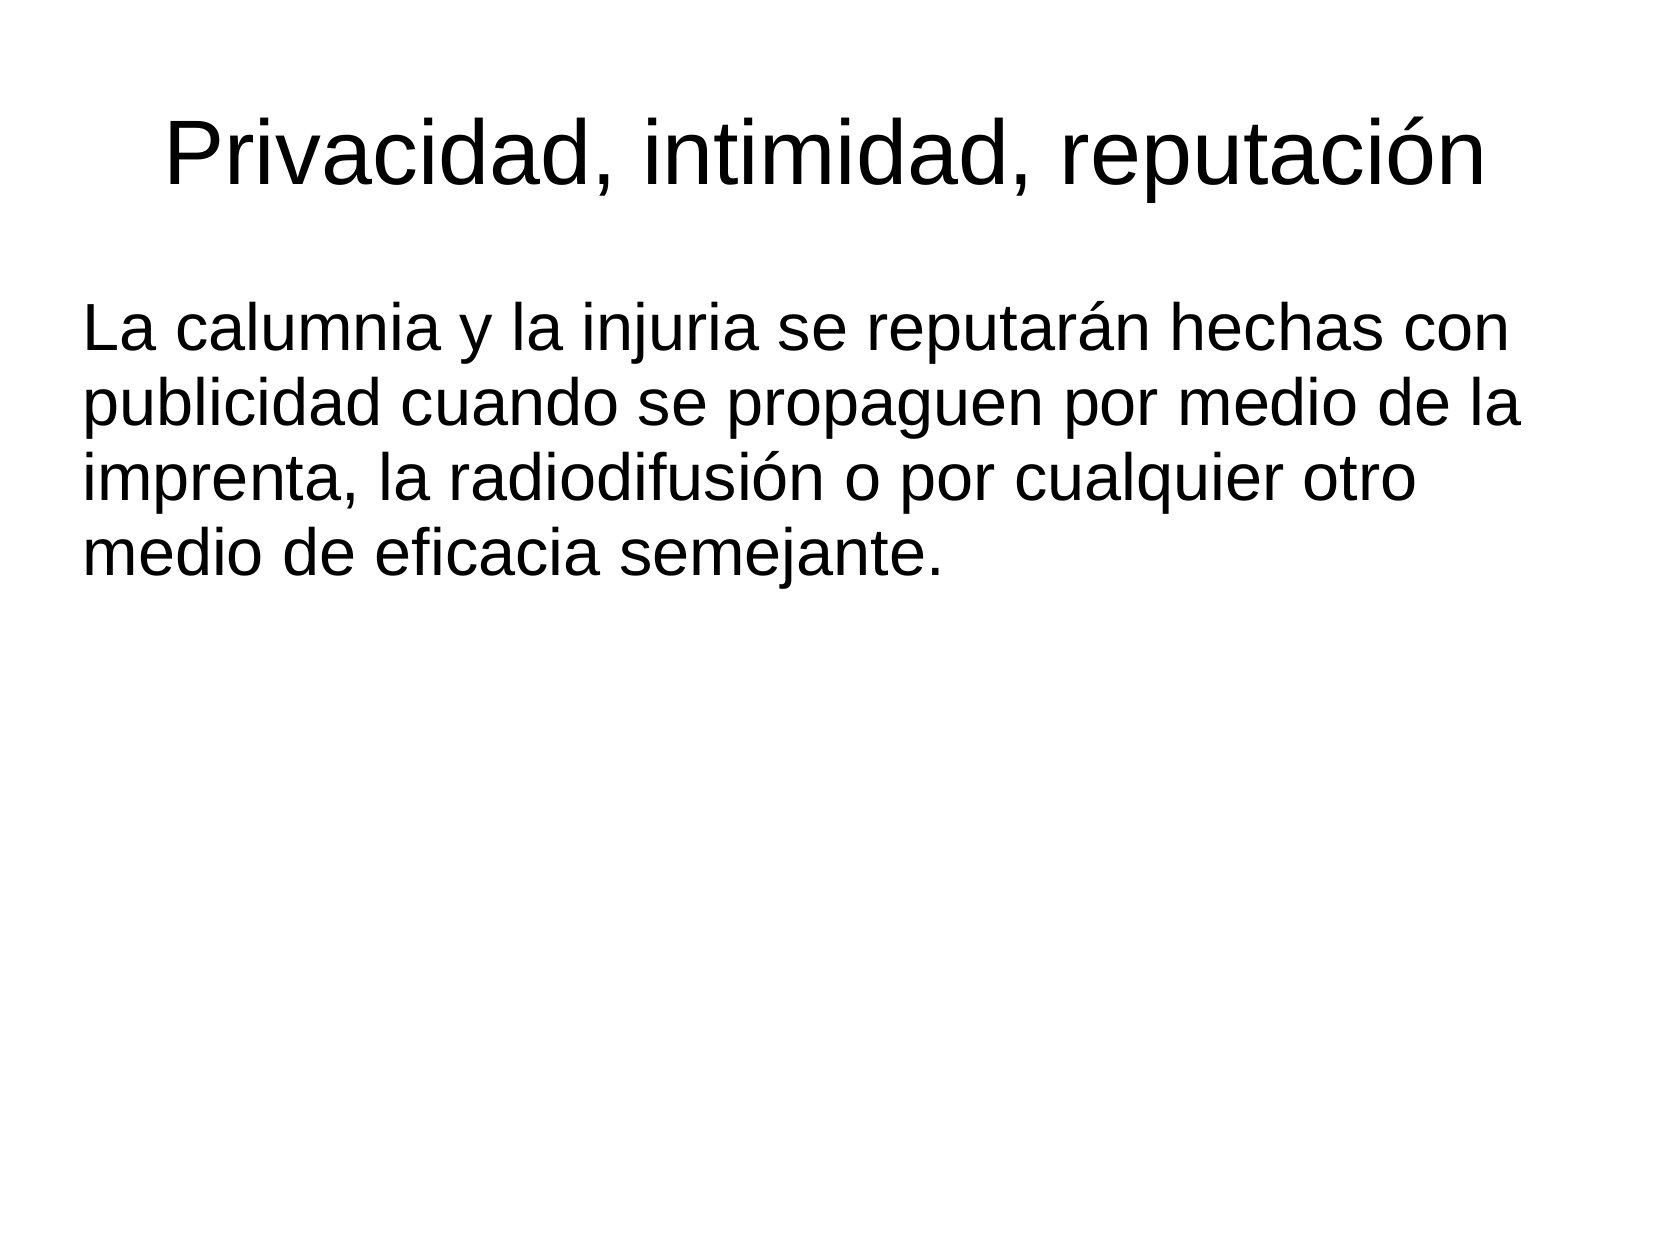

# Privacidad, intimidad, reputación
La calumnia y la injuria se reputarán hechas con publicidad cuando se propaguen por medio de la imprenta, la radiodifusión o por cualquier otro medio de eficacia semejante.